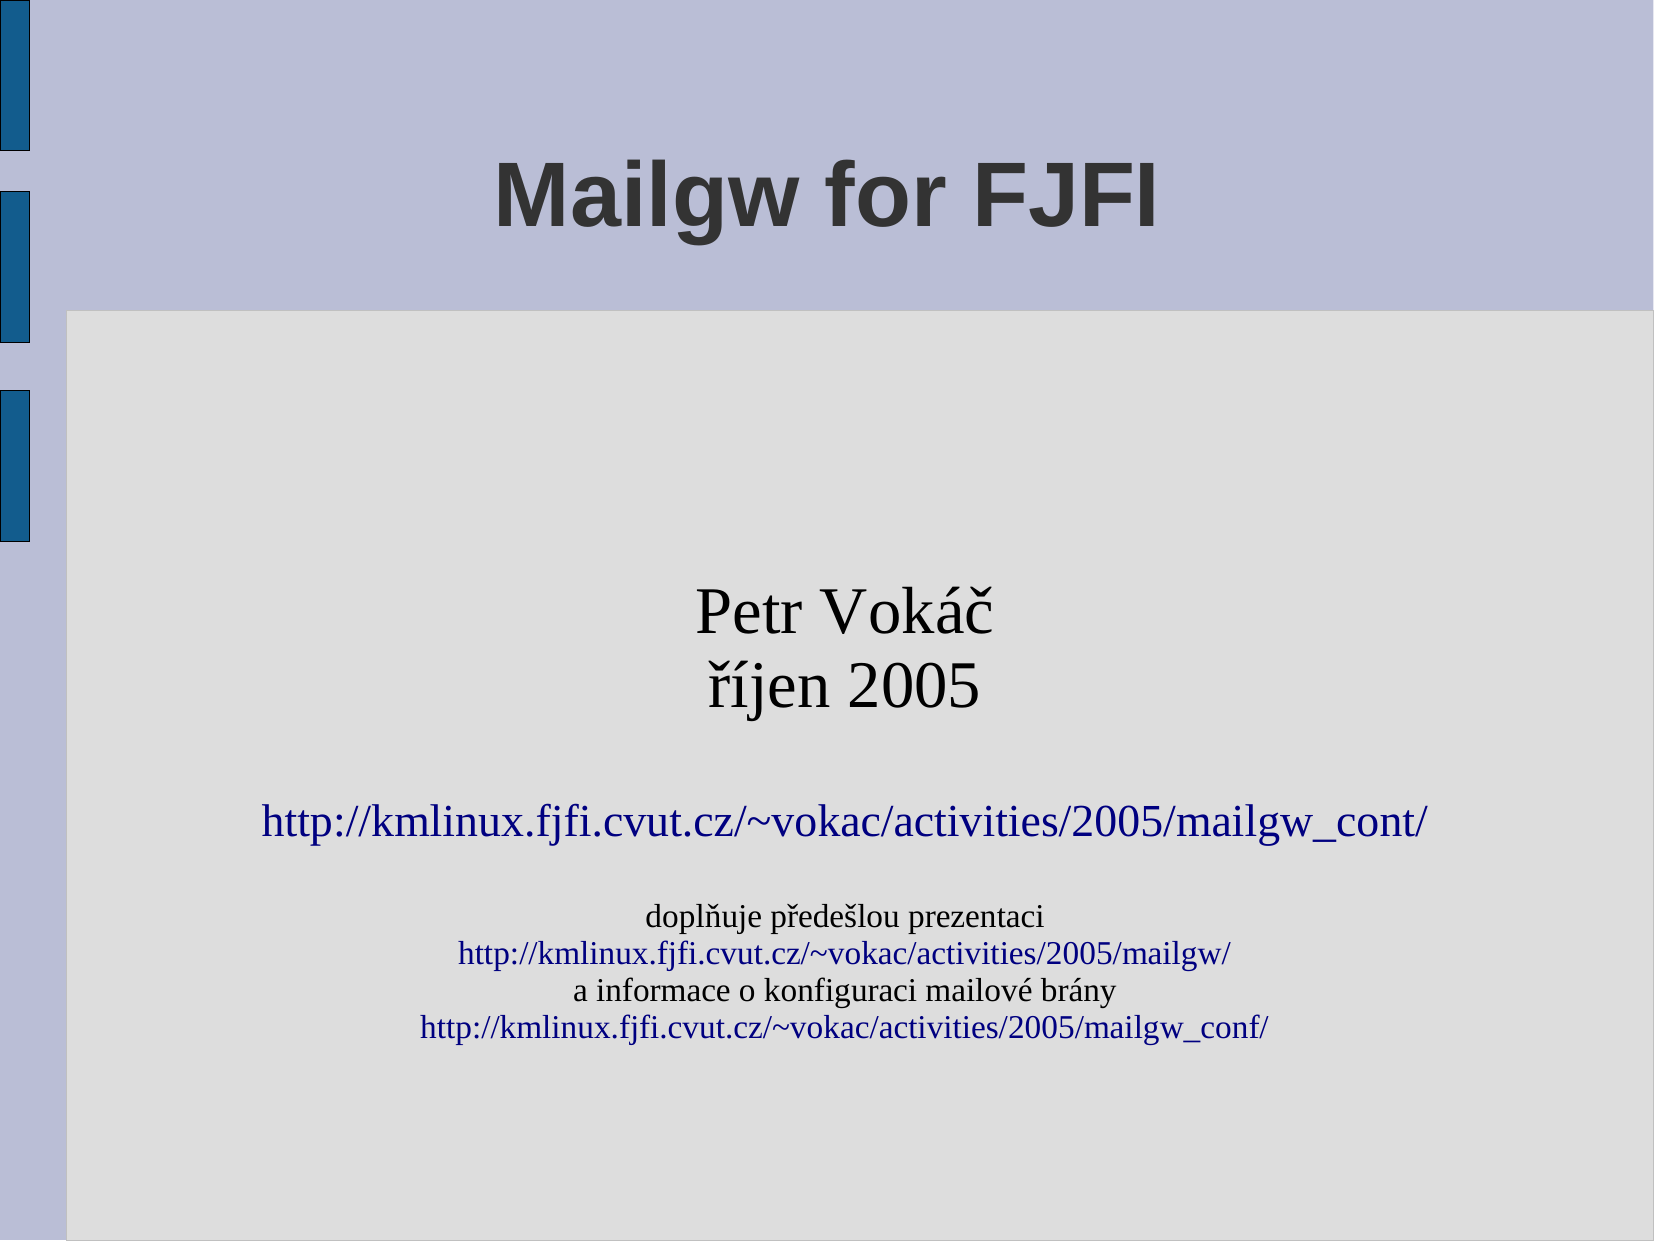

# Mailgw for FJFI
Petr Vokáč
říjen 2005
http://kmlinux.fjfi.cvut.cz/~vokac/activities/2005/mailgw_cont/
doplňuje předešlou prezentaci
http://kmlinux.fjfi.cvut.cz/~vokac/activities/2005/mailgw/
a informace o konfiguraci mailové brány
http://kmlinux.fjfi.cvut.cz/~vokac/activities/2005/mailgw_conf/